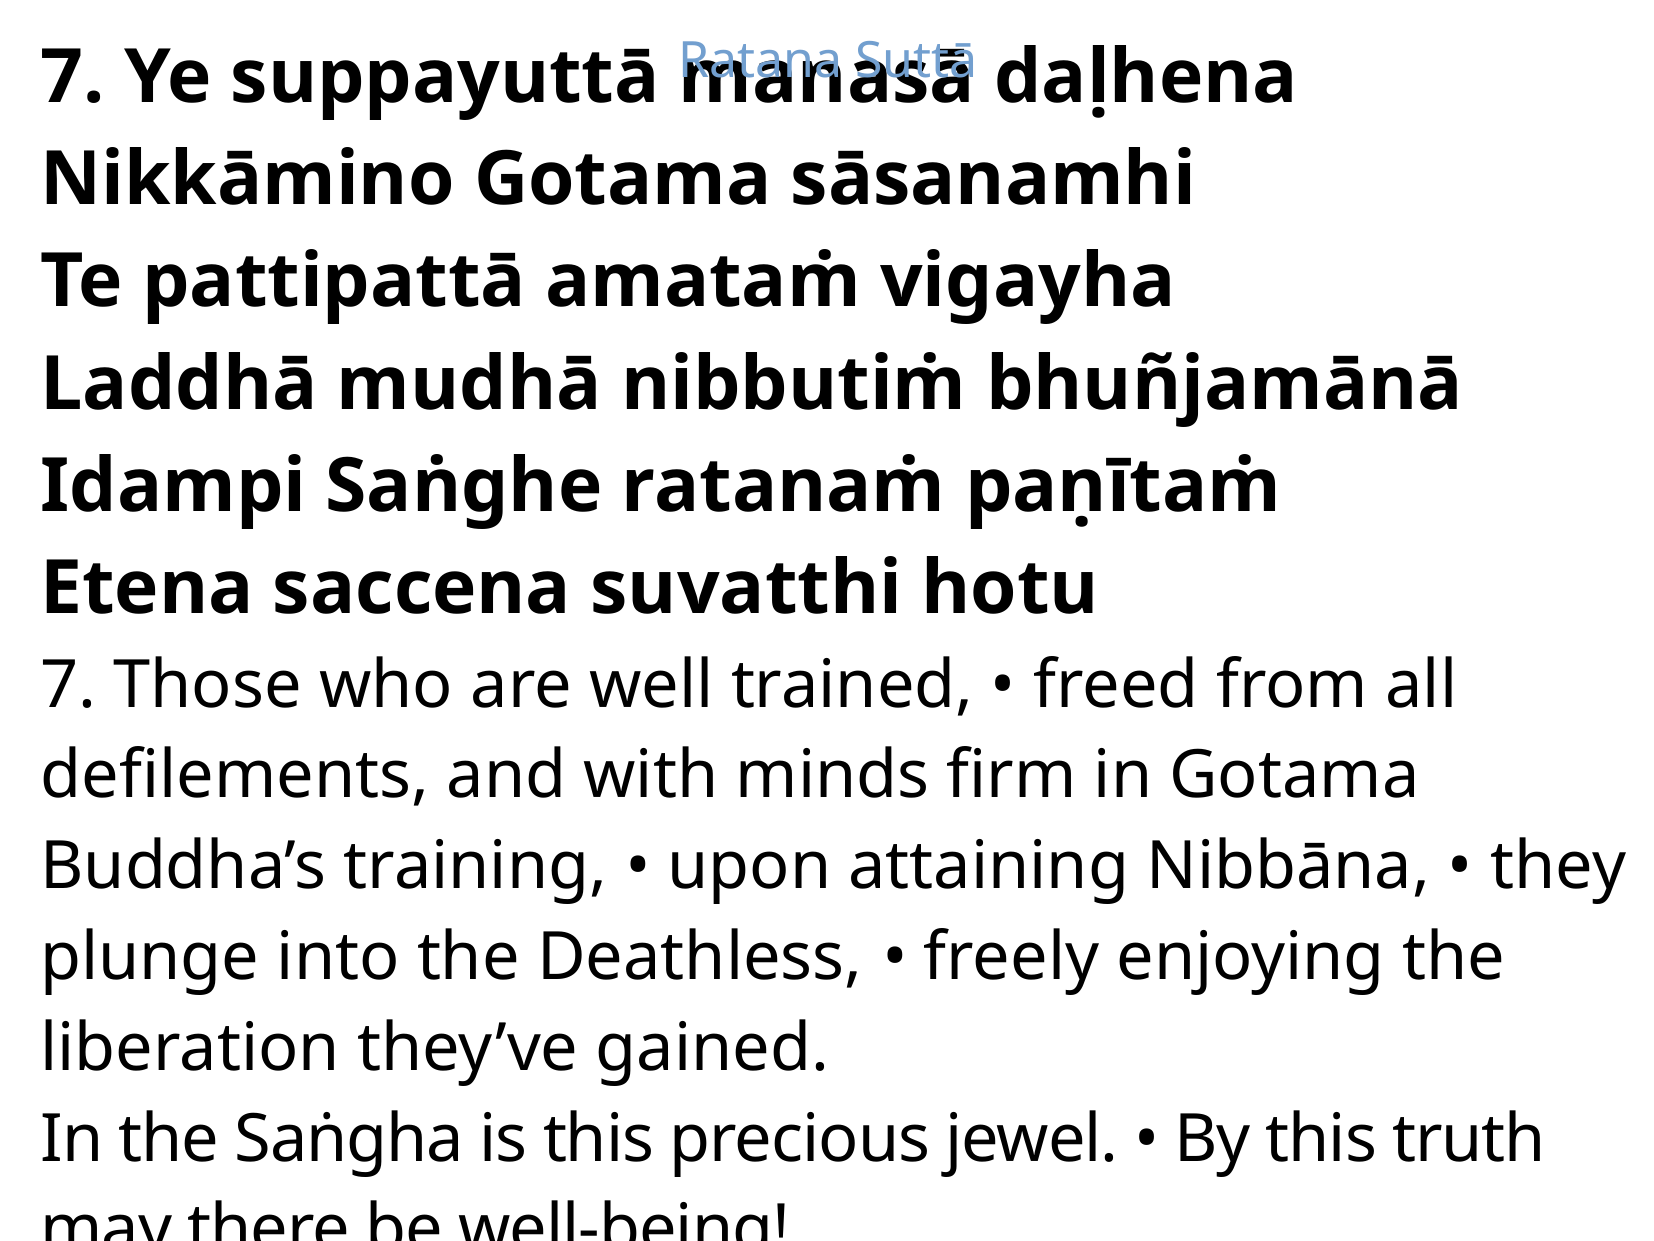

Ratana Suttā
7. Ye suppayuttā manasā daḷhena
Nikkāmino Gotama sāsanamhi
Te pattipattā amataṁ vigayha
Laddhā mudhā nibbutiṁ bhuñjamānā
Idampi Saṅghe ratanaṁ paṇītaṁ
Etena saccena suvatthi hotu
7. Those who are well trained, • freed from all defilements, and with minds firm in Gotama Buddha’s training, • upon attaining Nibbāna, • they plunge into the Deathless, • freely enjoying the liberation they’ve gained.
In the Saṅgha is this precious jewel. • By this truth may there be well-being!